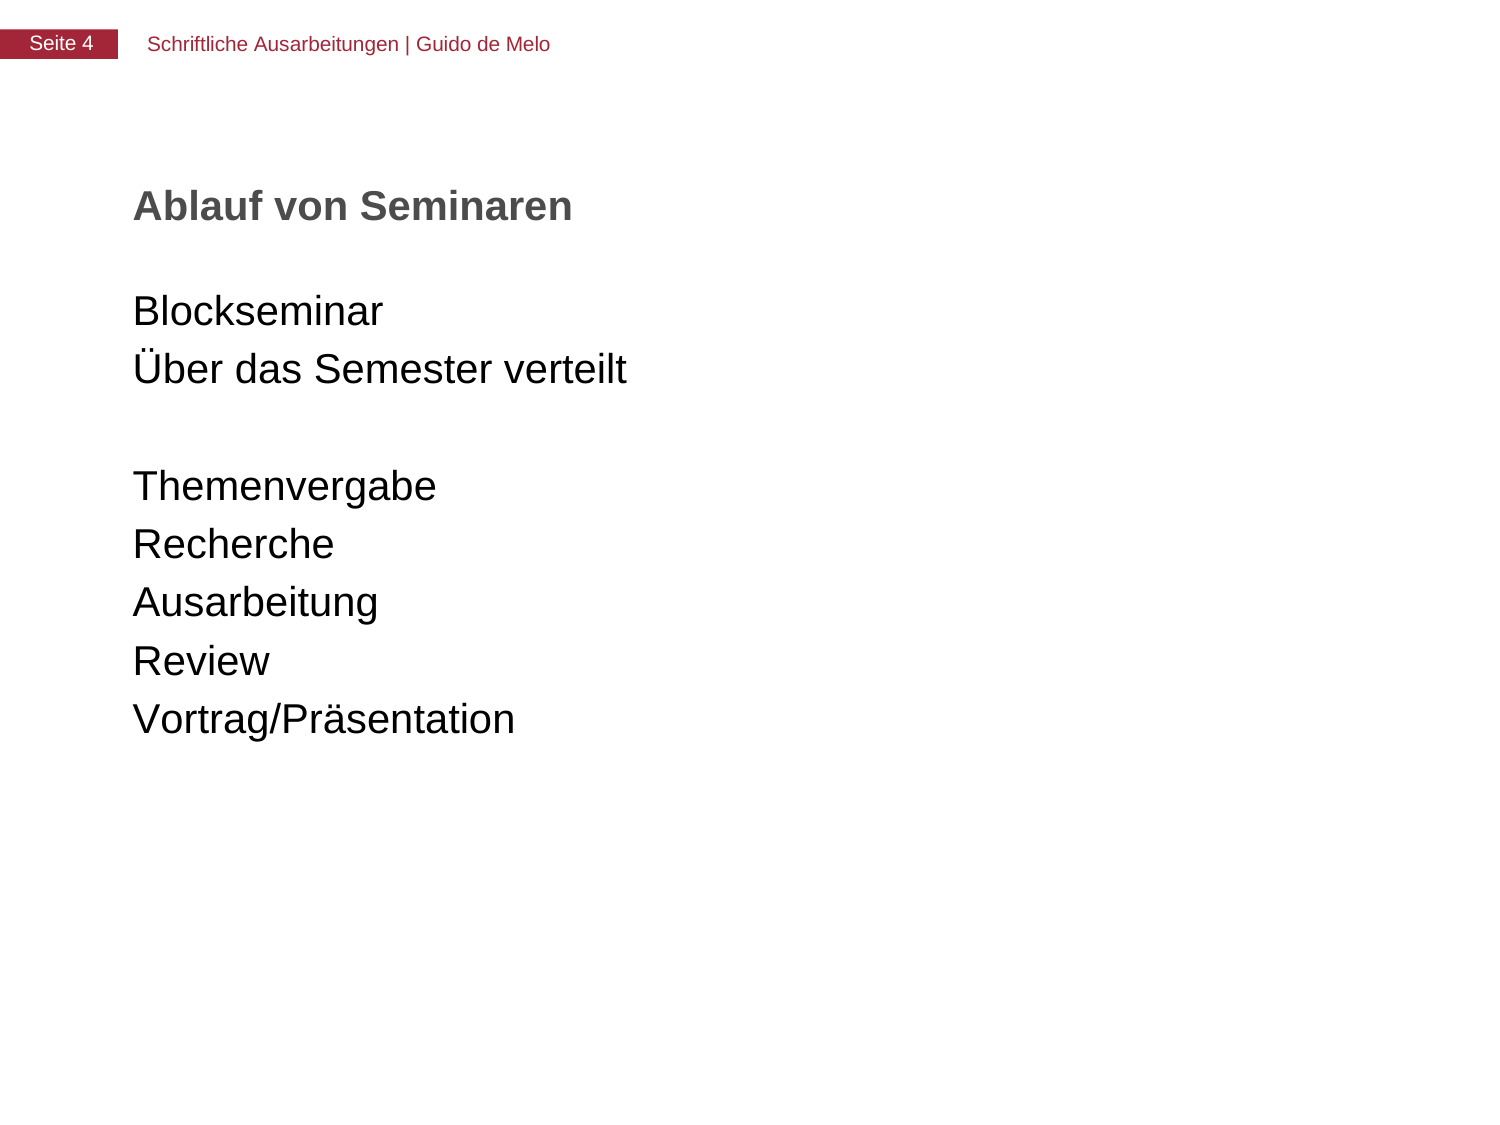

# Ablauf von Seminaren
Blockseminar
Über das Semester verteilt
Themenvergabe
Recherche
Ausarbeitung
Review
Vortrag/Präsentation